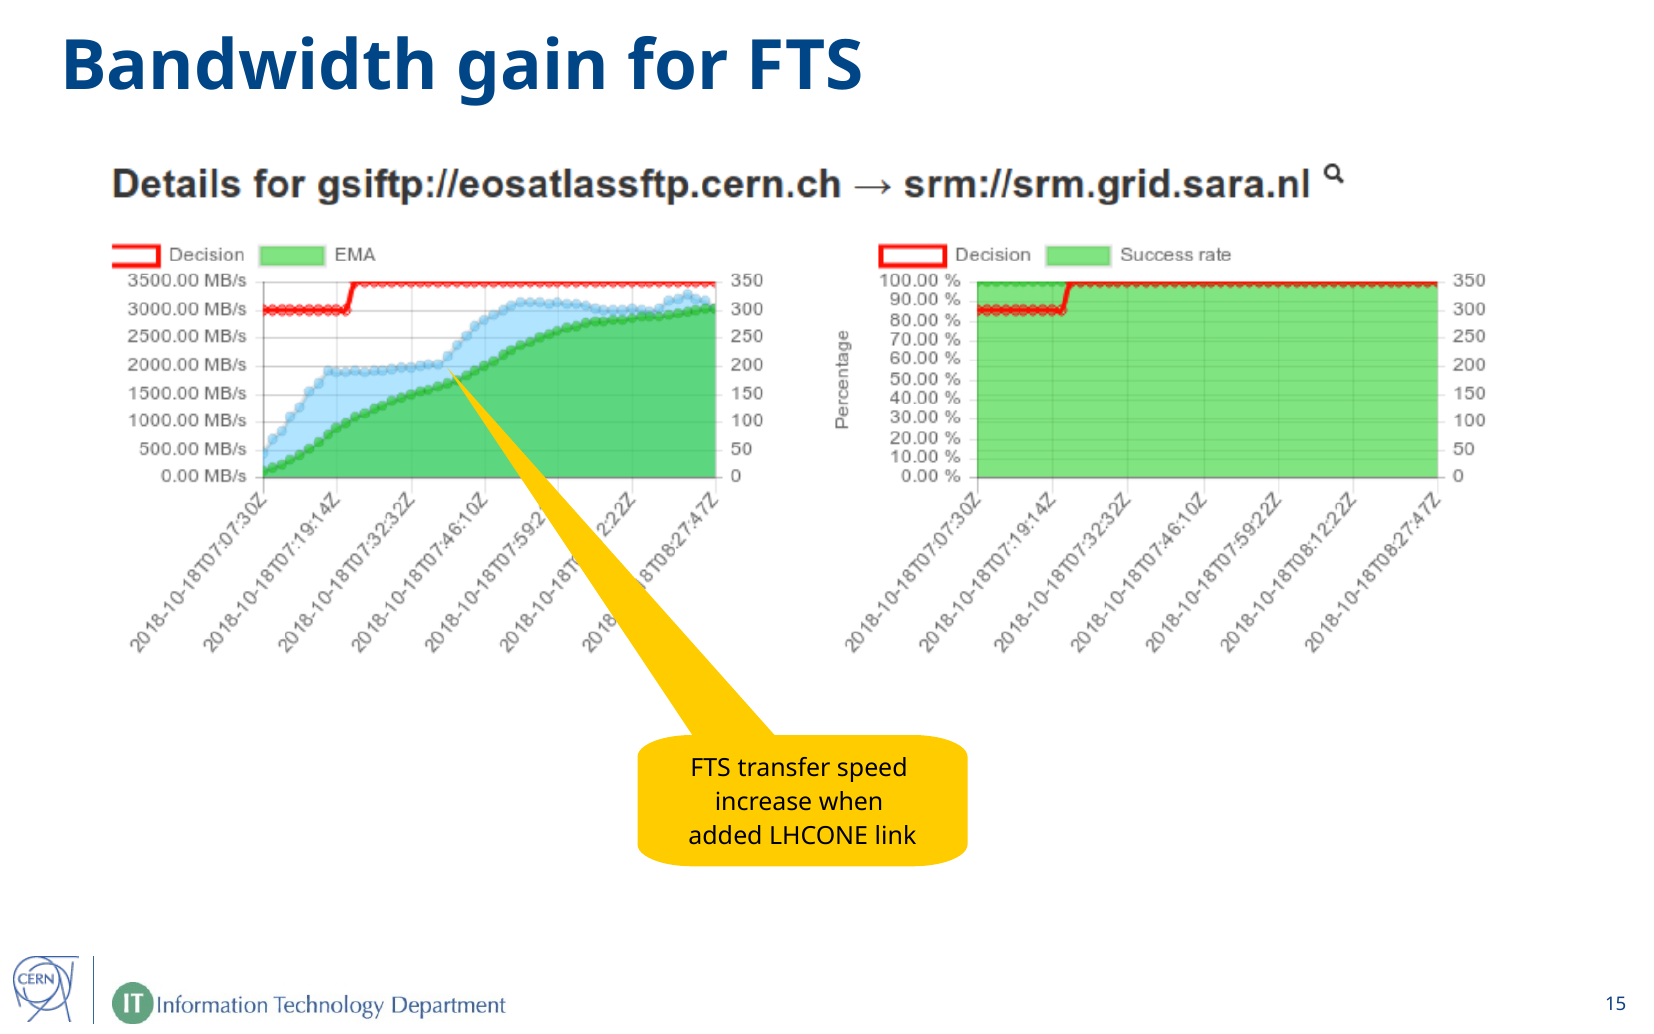

# Bandwidth gain for FTS
FTS transfer speed
increase when
added LHCONE link